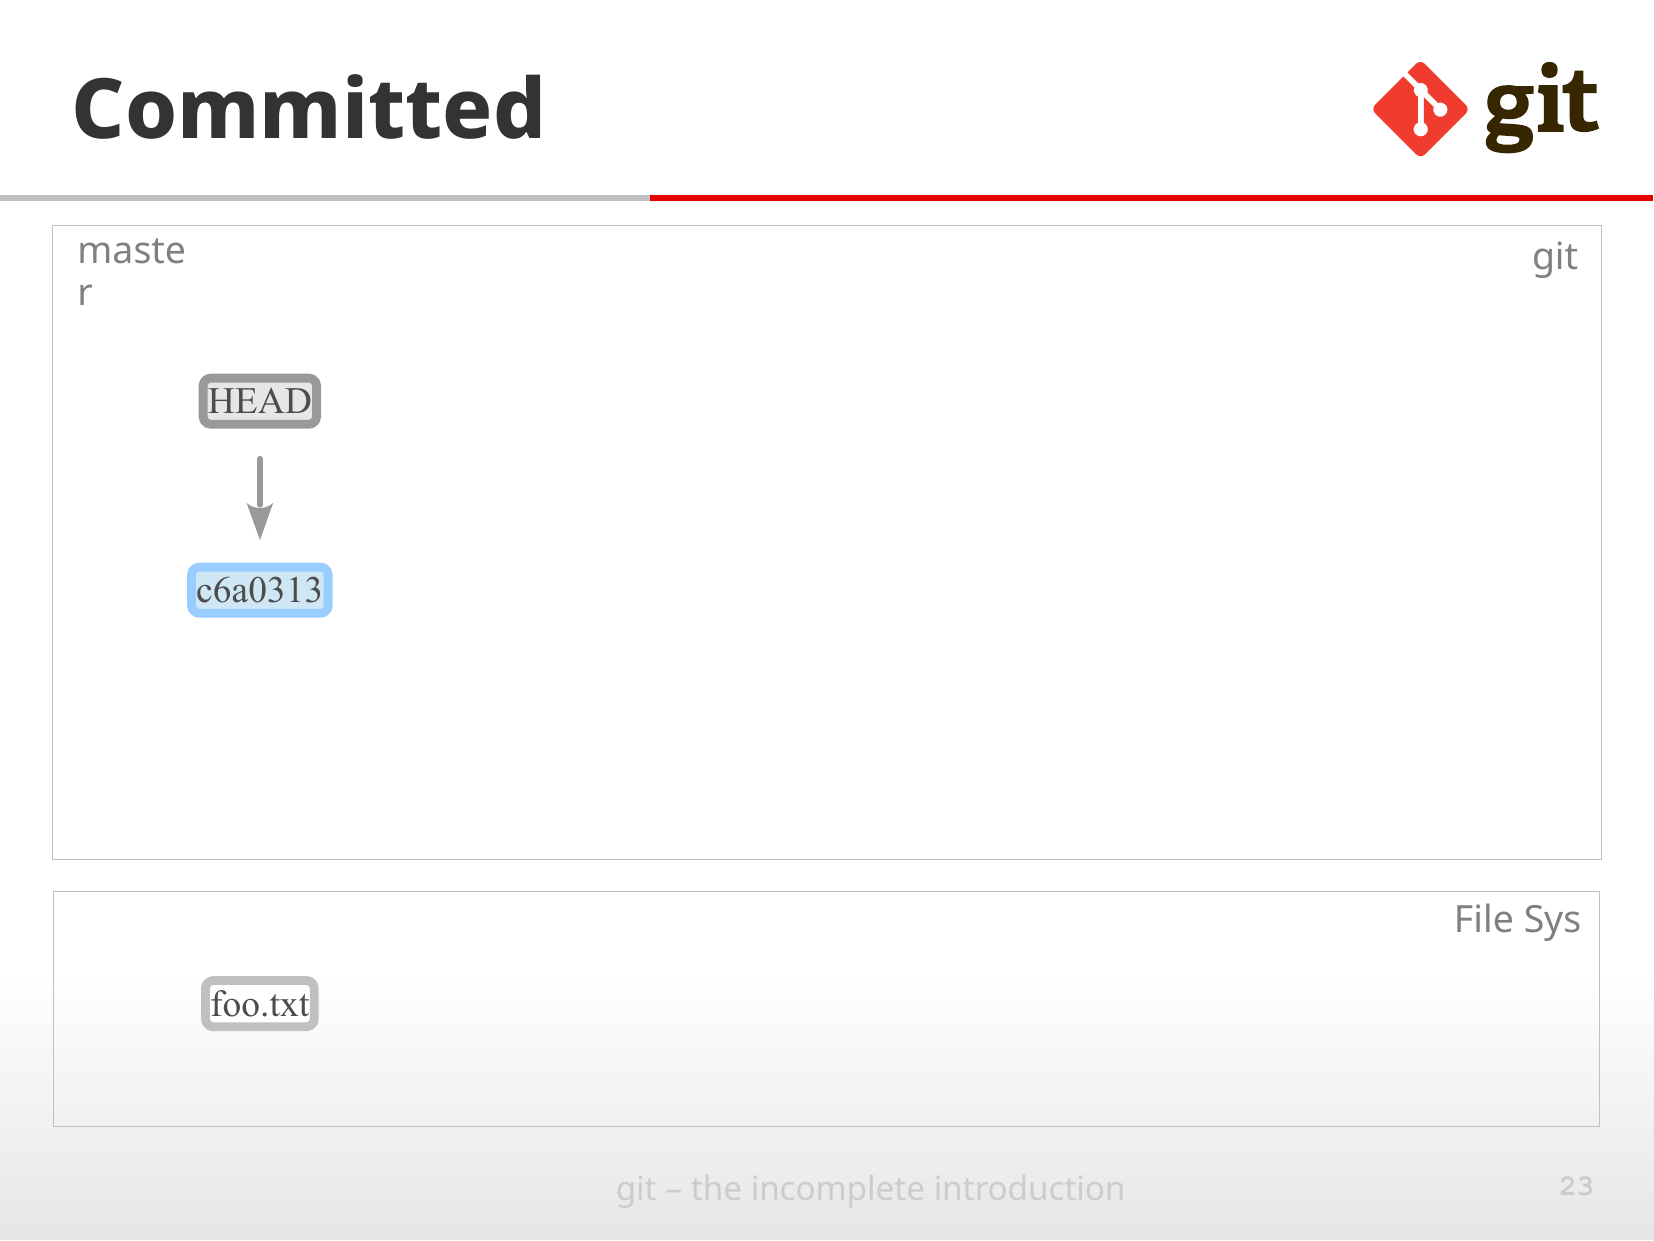

# Committed
master
git
File Sys
HEAD
c6a0313
foo.txt
23